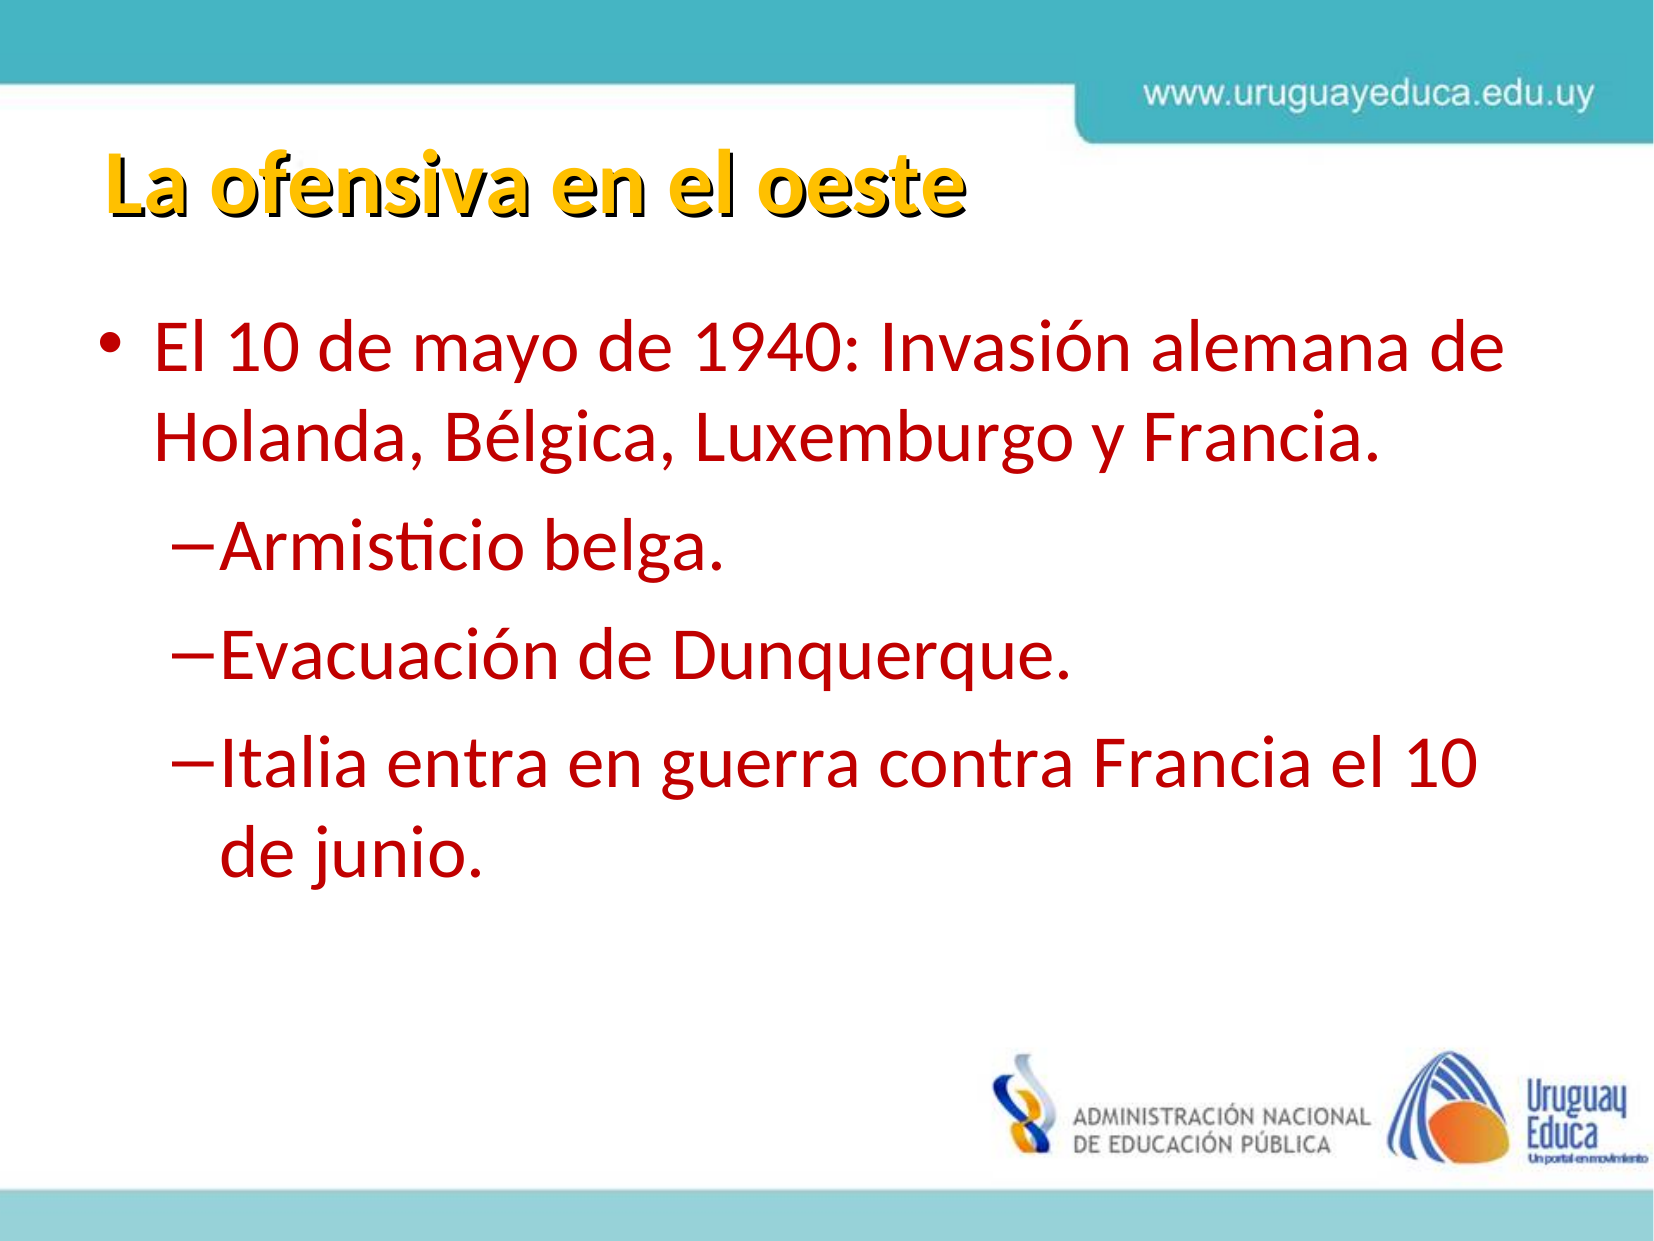

# La ofensiva en el oeste
El 10 de mayo de 1940: Invasión alemana de Holanda, Bélgica, Luxemburgo y Francia.
Armisticio belga.
Evacuación de Dunquerque.
Italia entra en guerra contra Francia el 10 de junio.